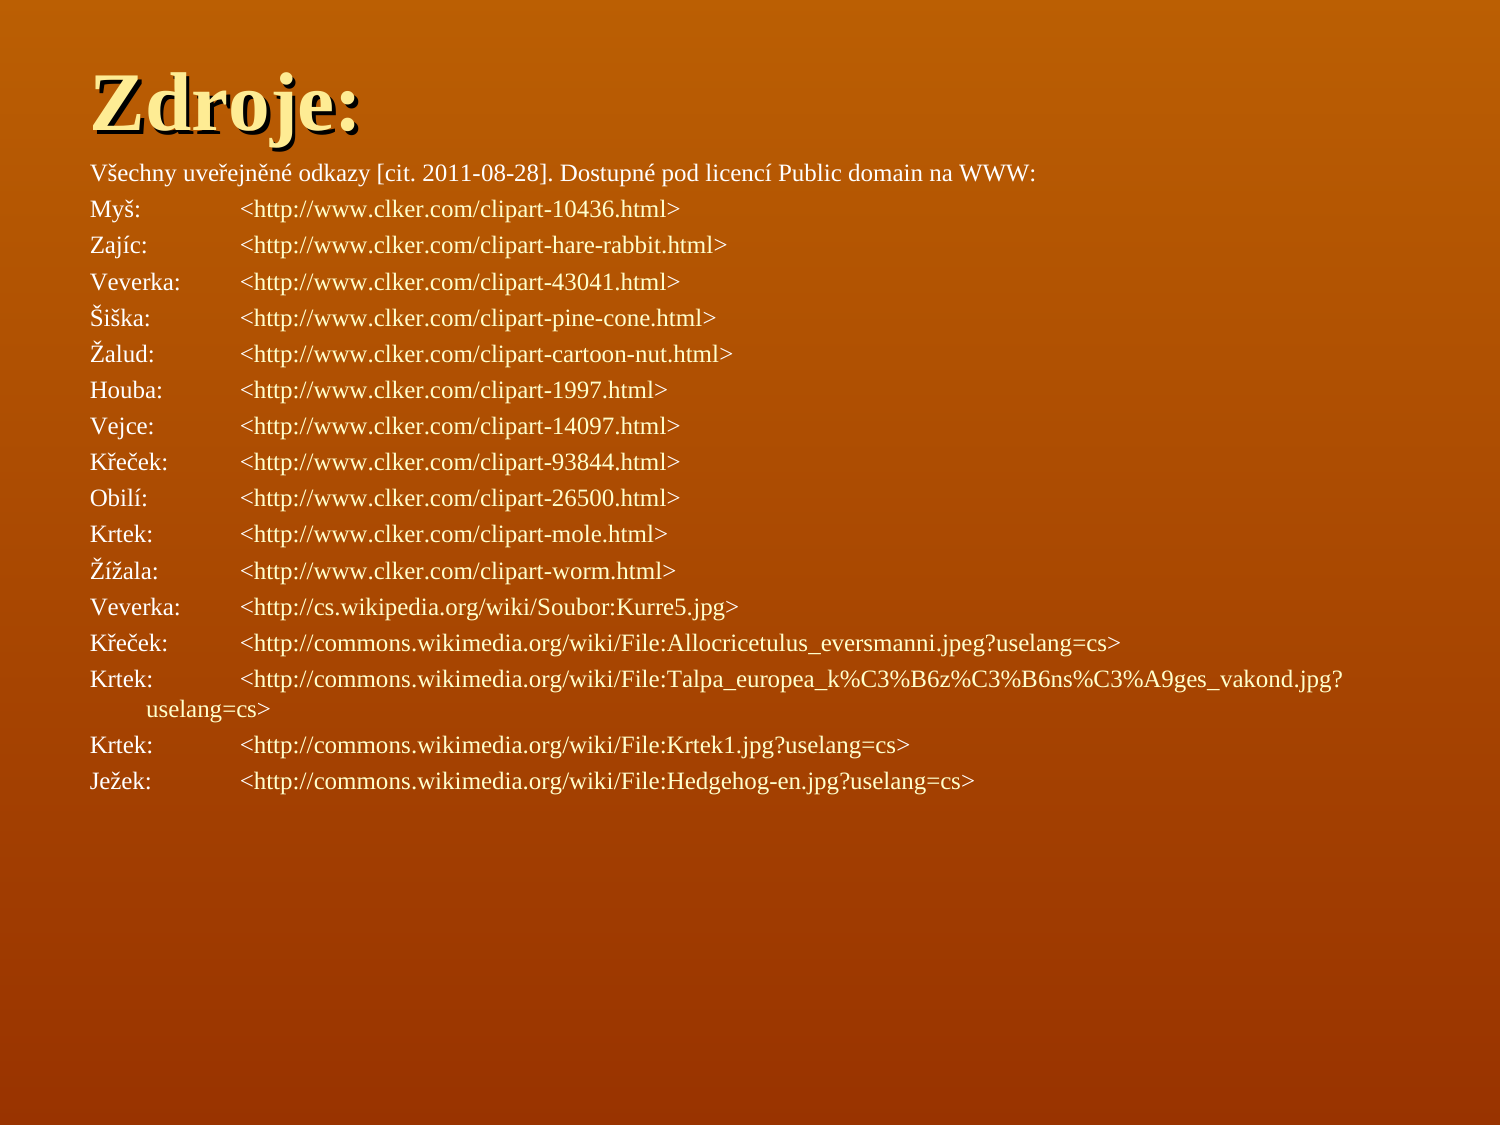

# Zdroje:
Všechny uveřejněné odkazy [cit. 2011-08-28]. Dostupné pod licencí Public domain na WWW:
Myš: 	<http://www.clker.com/clipart-10436.html>
Zajíc: 	<http://www.clker.com/clipart-hare-rabbit.html>
Veverka: 	<http://www.clker.com/clipart-43041.html>
Šiška: 	<http://www.clker.com/clipart-pine-cone.html>
Žalud: 	<http://www.clker.com/clipart-cartoon-nut.html>
Houba: 	<http://www.clker.com/clipart-1997.html>
Vejce: 	<http://www.clker.com/clipart-14097.html>
Křeček: 	<http://www.clker.com/clipart-93844.html>
Obilí: 	<http://www.clker.com/clipart-26500.html>
Krtek: 	<http://www.clker.com/clipart-mole.html>
Žížala: 	<http://www.clker.com/clipart-worm.html>
Veverka: 	<http://cs.wikipedia.org/wiki/Soubor:Kurre5.jpg>
Křeček: 	<http://commons.wikimedia.org/wiki/File:Allocricetulus_eversmanni.jpeg?uselang=cs>
Krtek:	<http://commons.wikimedia.org/wiki/File:Talpa_europea_k%C3%B6z%C3%B6ns%C3%A9ges_vakond.jpg?uselang=cs>
Krtek: 	<http://commons.wikimedia.org/wiki/File:Krtek1.jpg?uselang=cs>
Ježek: 	<http://commons.wikimedia.org/wiki/File:Hedgehog-en.jpg?uselang=cs>